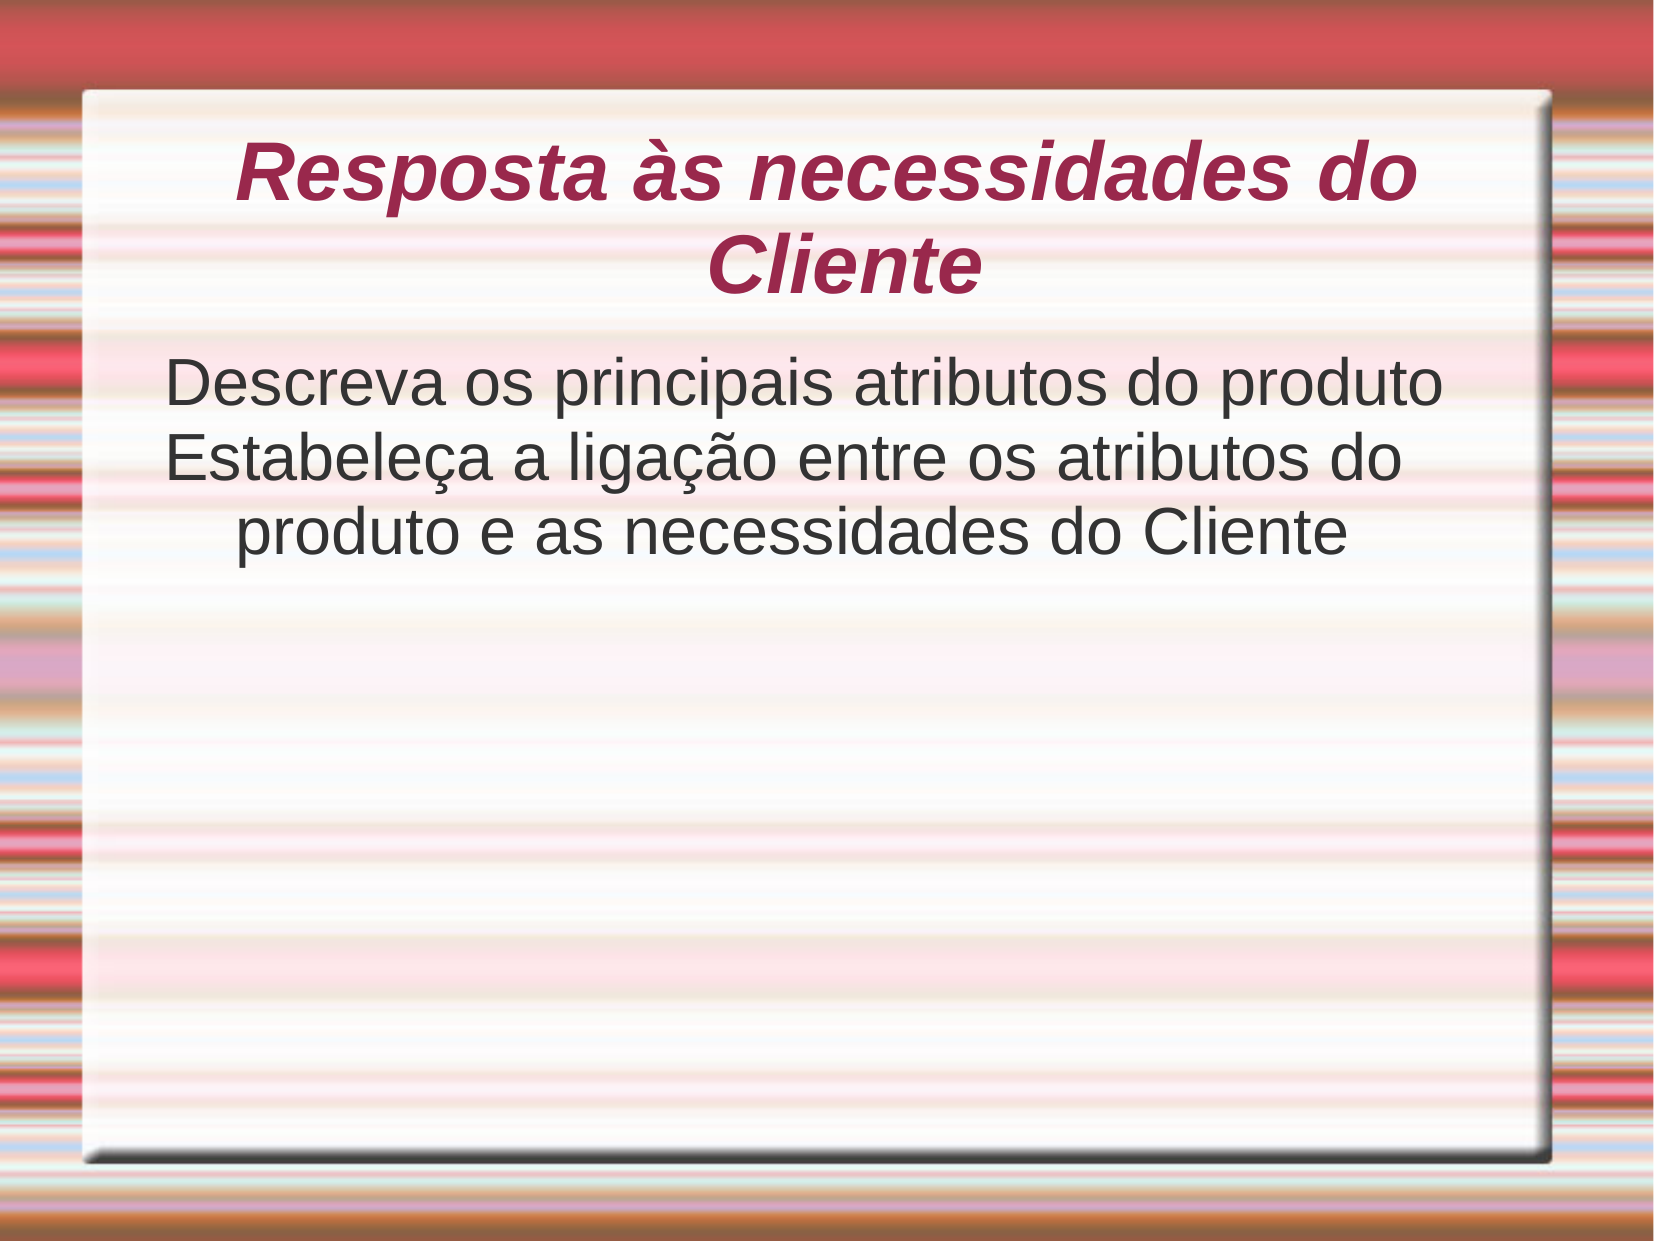

# Resposta às necessidades do Cliente
Descreva os principais atributos do produto
Estabeleça a ligação entre os atributos do produto e as necessidades do Cliente